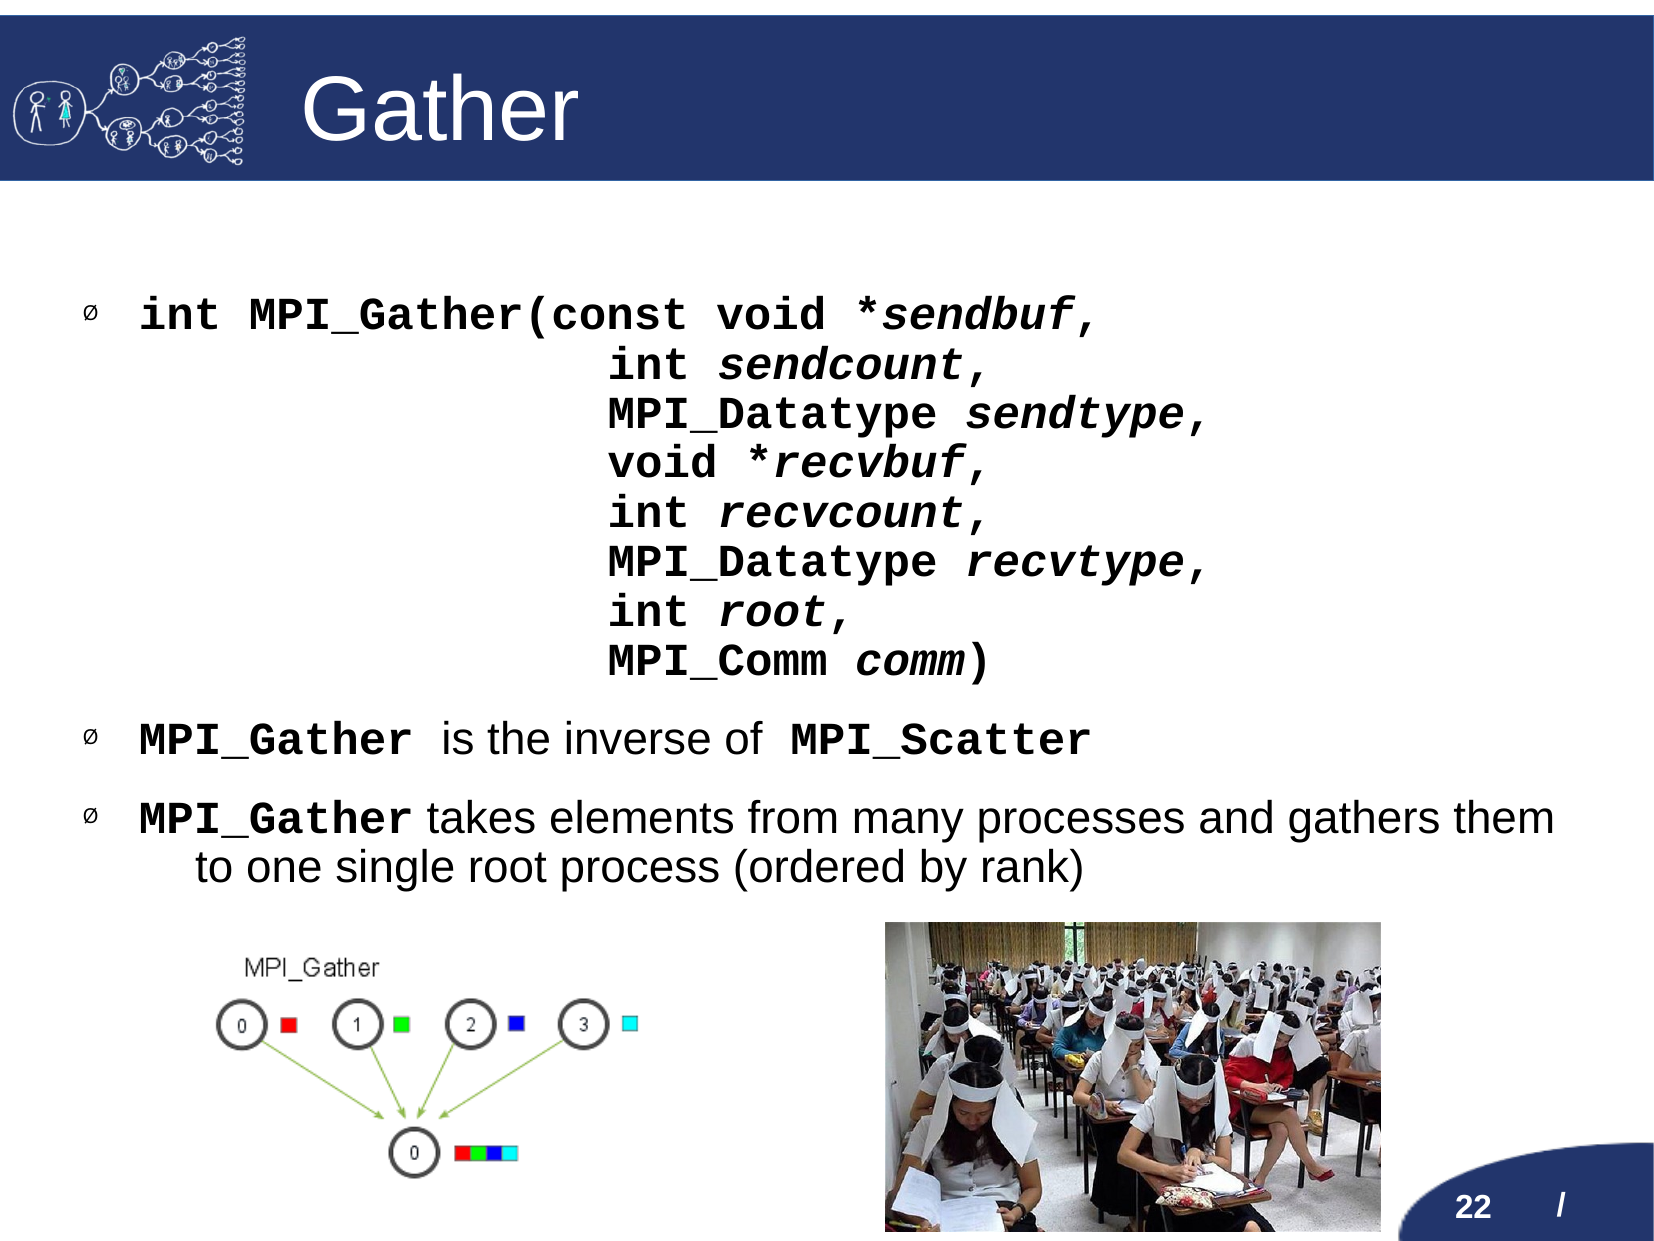

# Gather
int MPI_Gather(const void *sendbuf,
 int sendcount,
 MPI_Datatype sendtype,
 void *recvbuf,
 int recvcount,
 MPI_Datatype recvtype,
 int root,
 MPI_Comm comm)
MPI_Gather is the inverse of MPI_Scatter
MPI_Gather takes elements from many processes and gathers them to one single root process (ordered by rank)